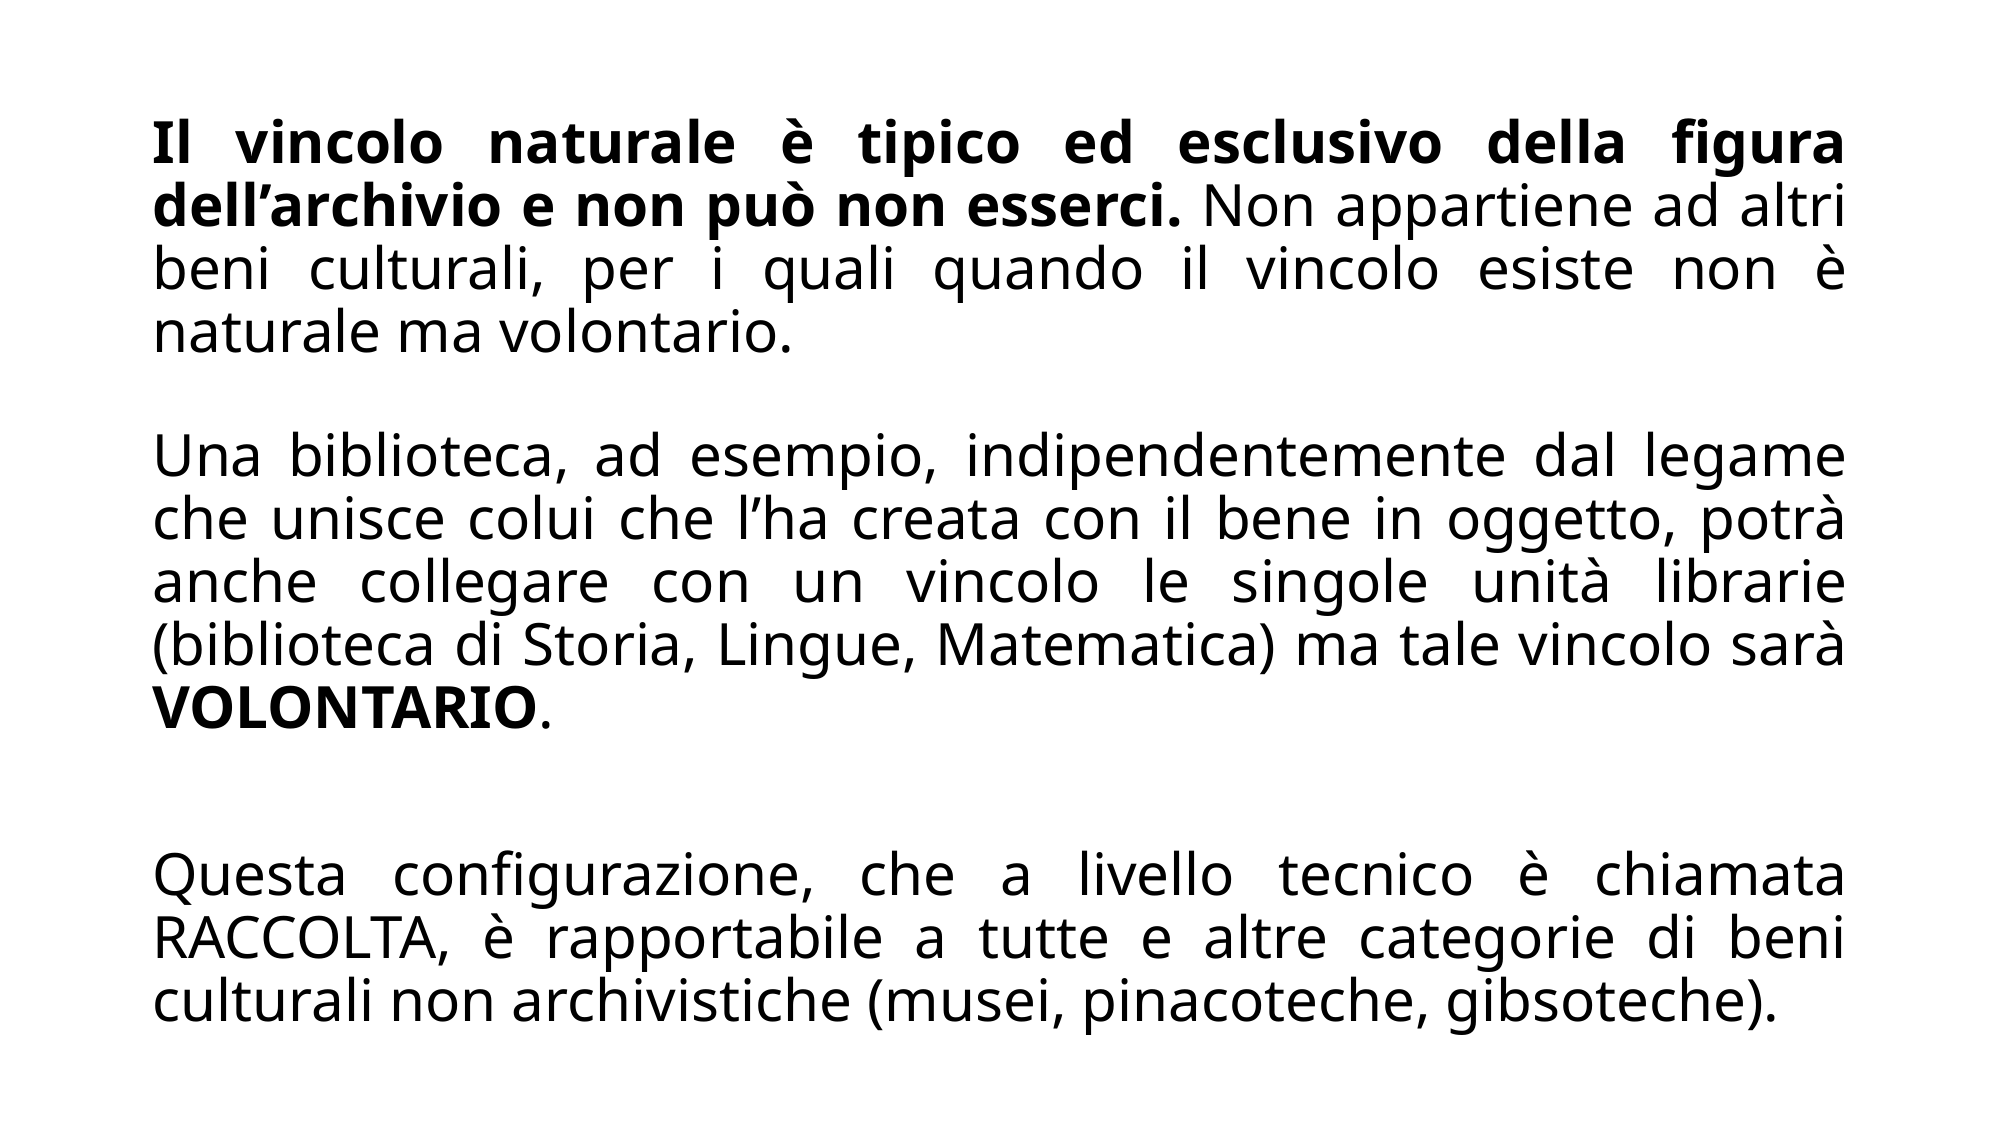

# Il vincolo naturale è tipico ed esclusivo della figura dell’archivio e non può non esserci. Non appartiene ad altri beni culturali, per i quali quando il vincolo esiste non è naturale ma volontario.
Una biblioteca, ad esempio, indipendentemente dal legame che unisce colui che l’ha creata con il bene in oggetto, potrà anche collegare con un vincolo le singole unità librarie (biblioteca di Storia, Lingue, Matematica) ma tale vincolo sarà VOLONTARIO.
Questa configurazione, che a livello tecnico è chiamata RACCOLTA, è rapportabile a tutte e altre categorie di beni culturali non archivistiche (musei, pinacoteche, gibsoteche).